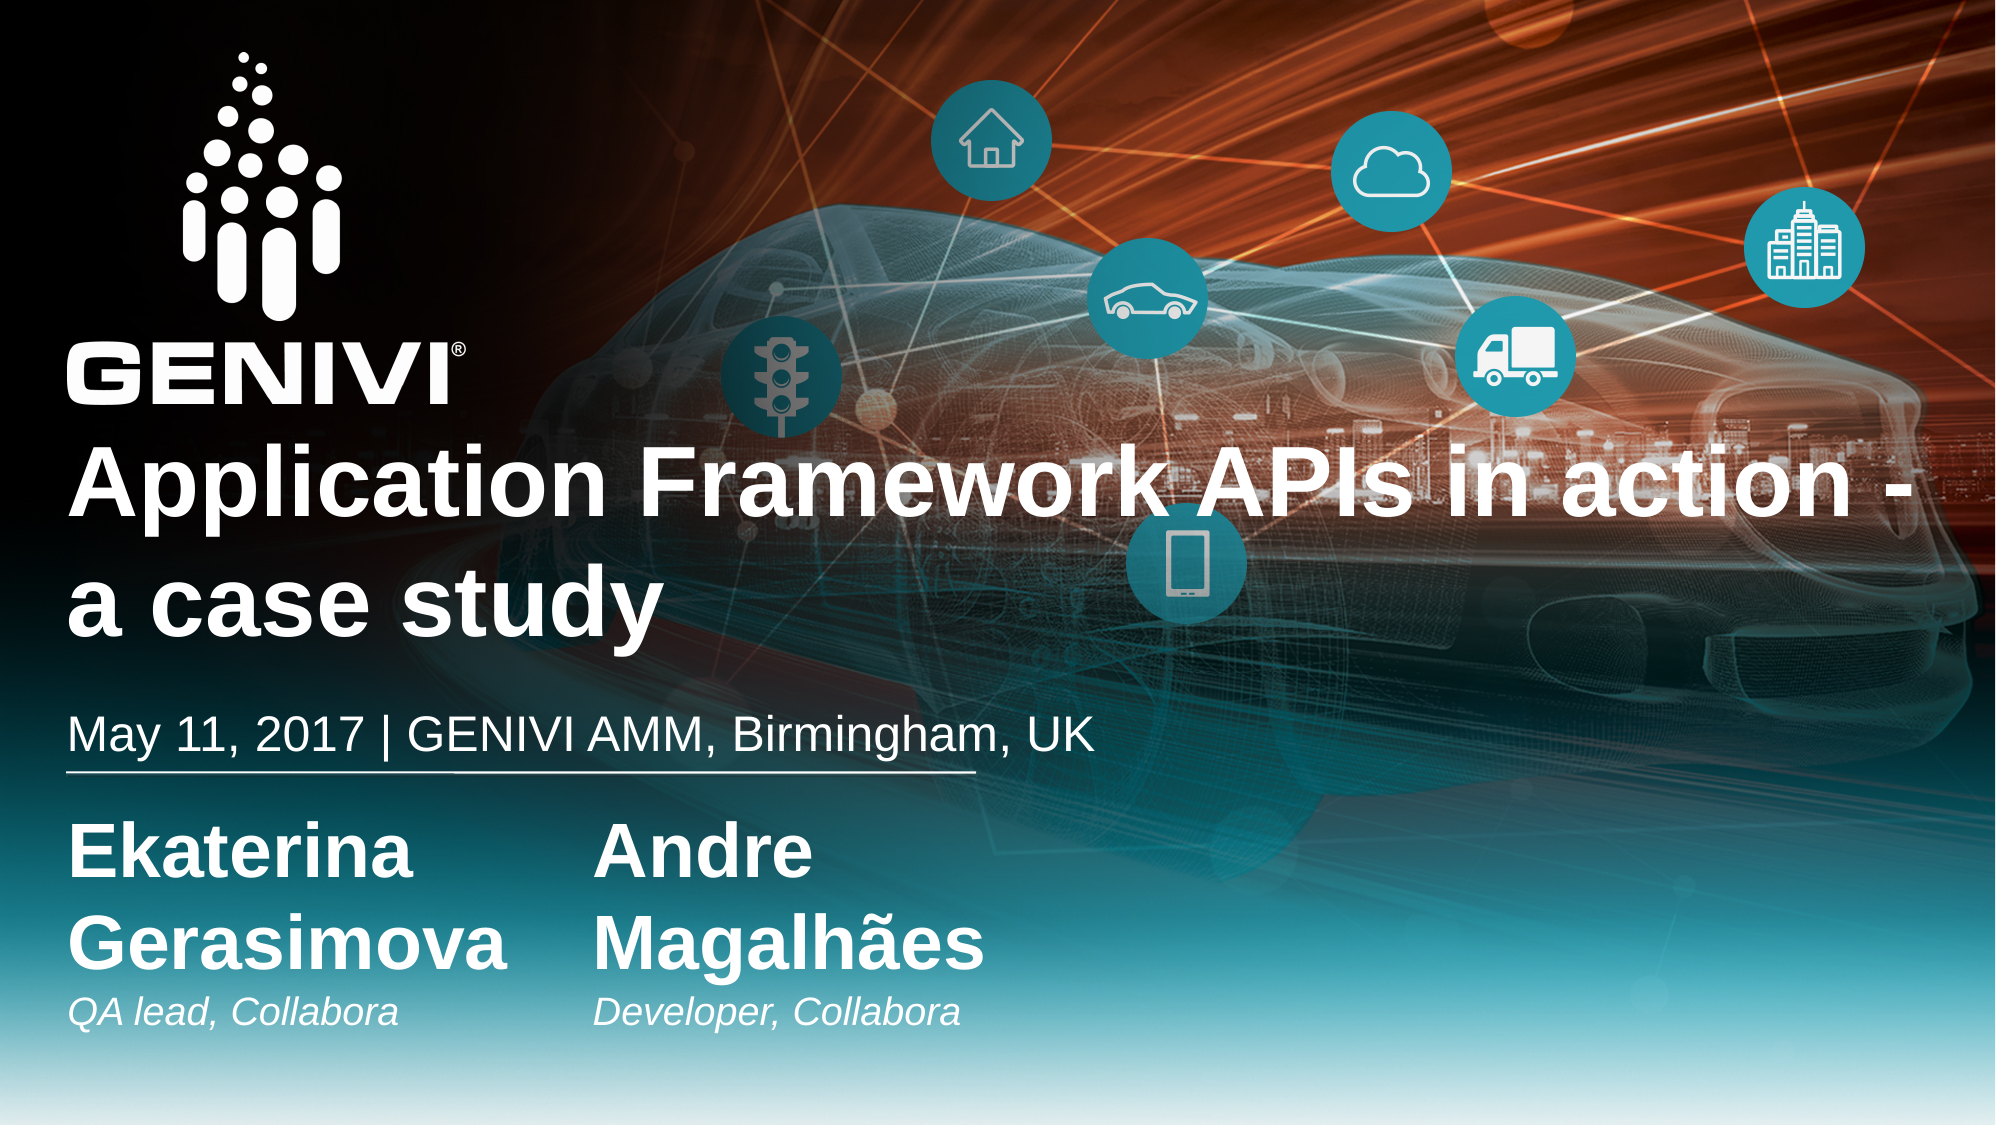

Application Framework APIs in action - a case study
May 11, 2017 | GENIVI AMM, Birmingham, UK
Ekaterina
Gerasimova
QA lead, Collabora
Andre
Magalhães
Developer, Collabora